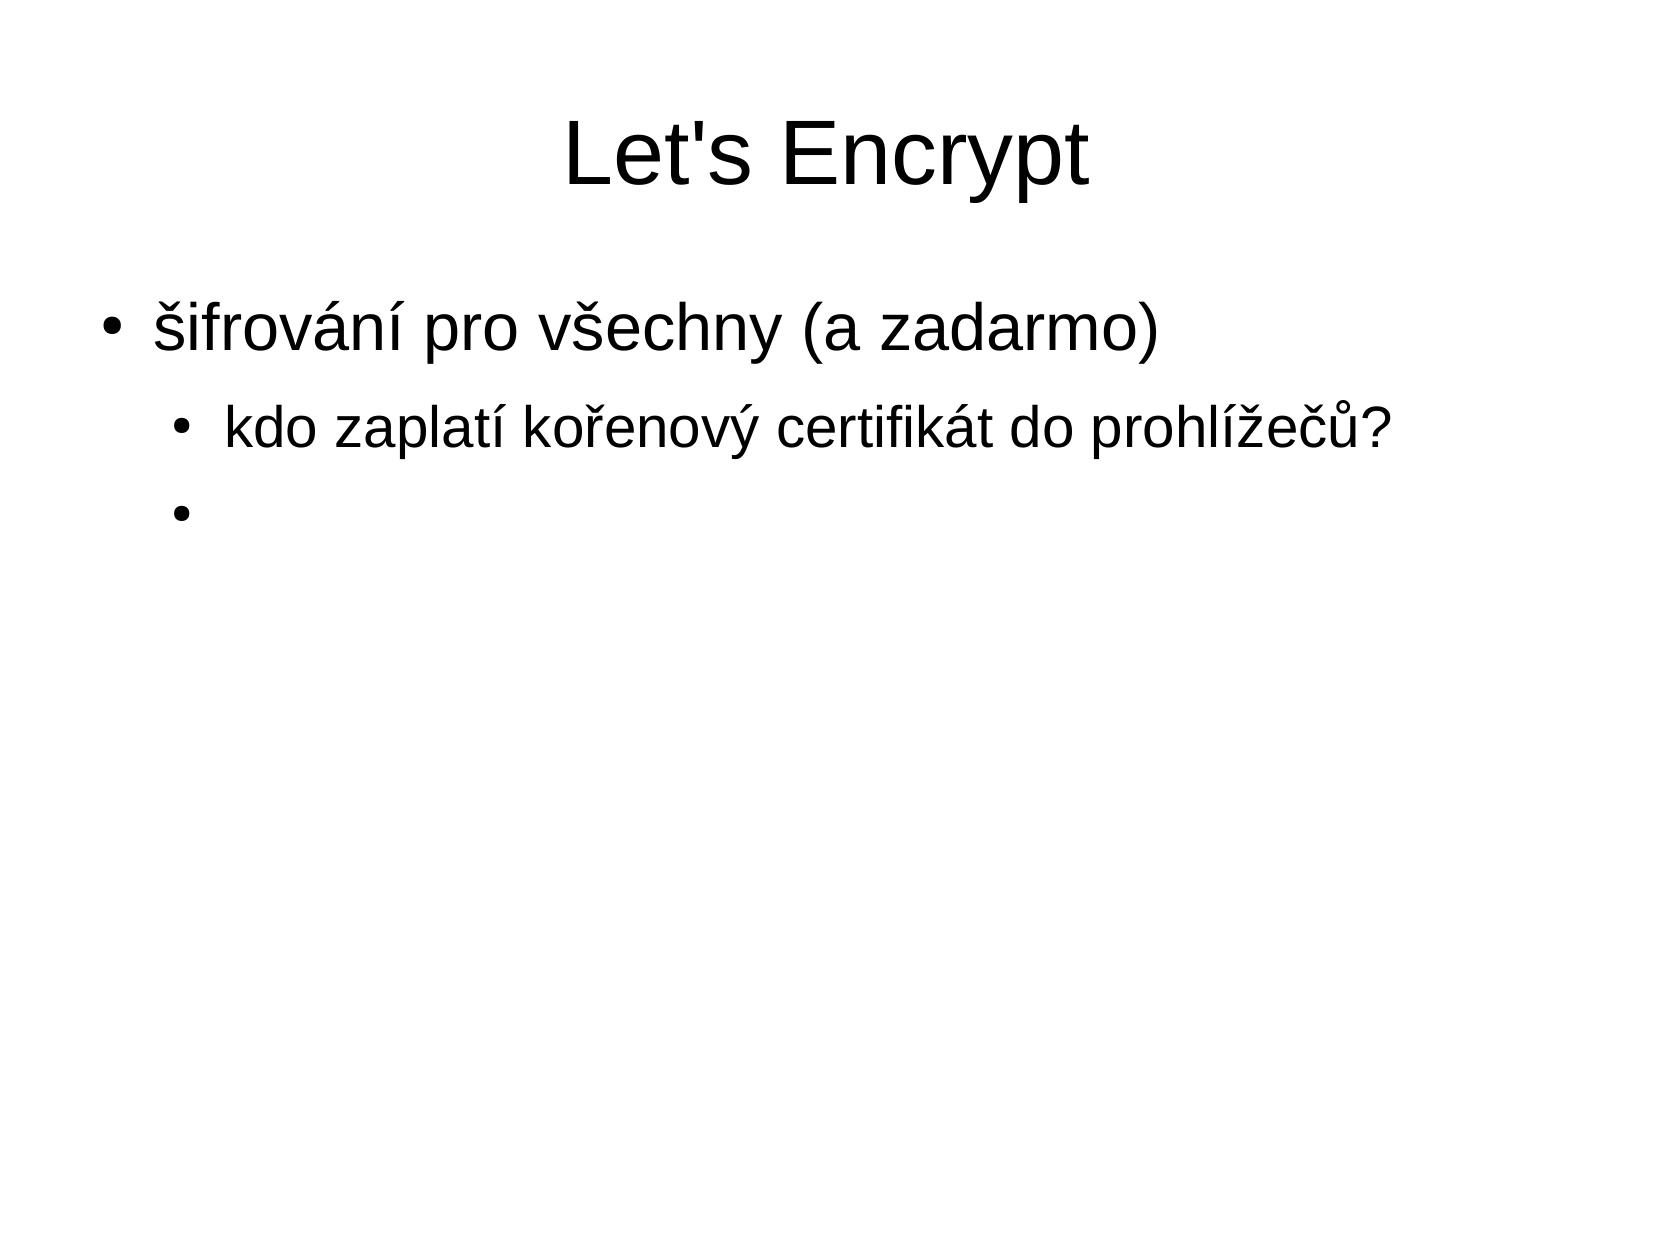

# Let's Encrypt
šifrování pro všechny (a zadarmo)
kdo zaplatí kořenový certifikát do prohlížečů?